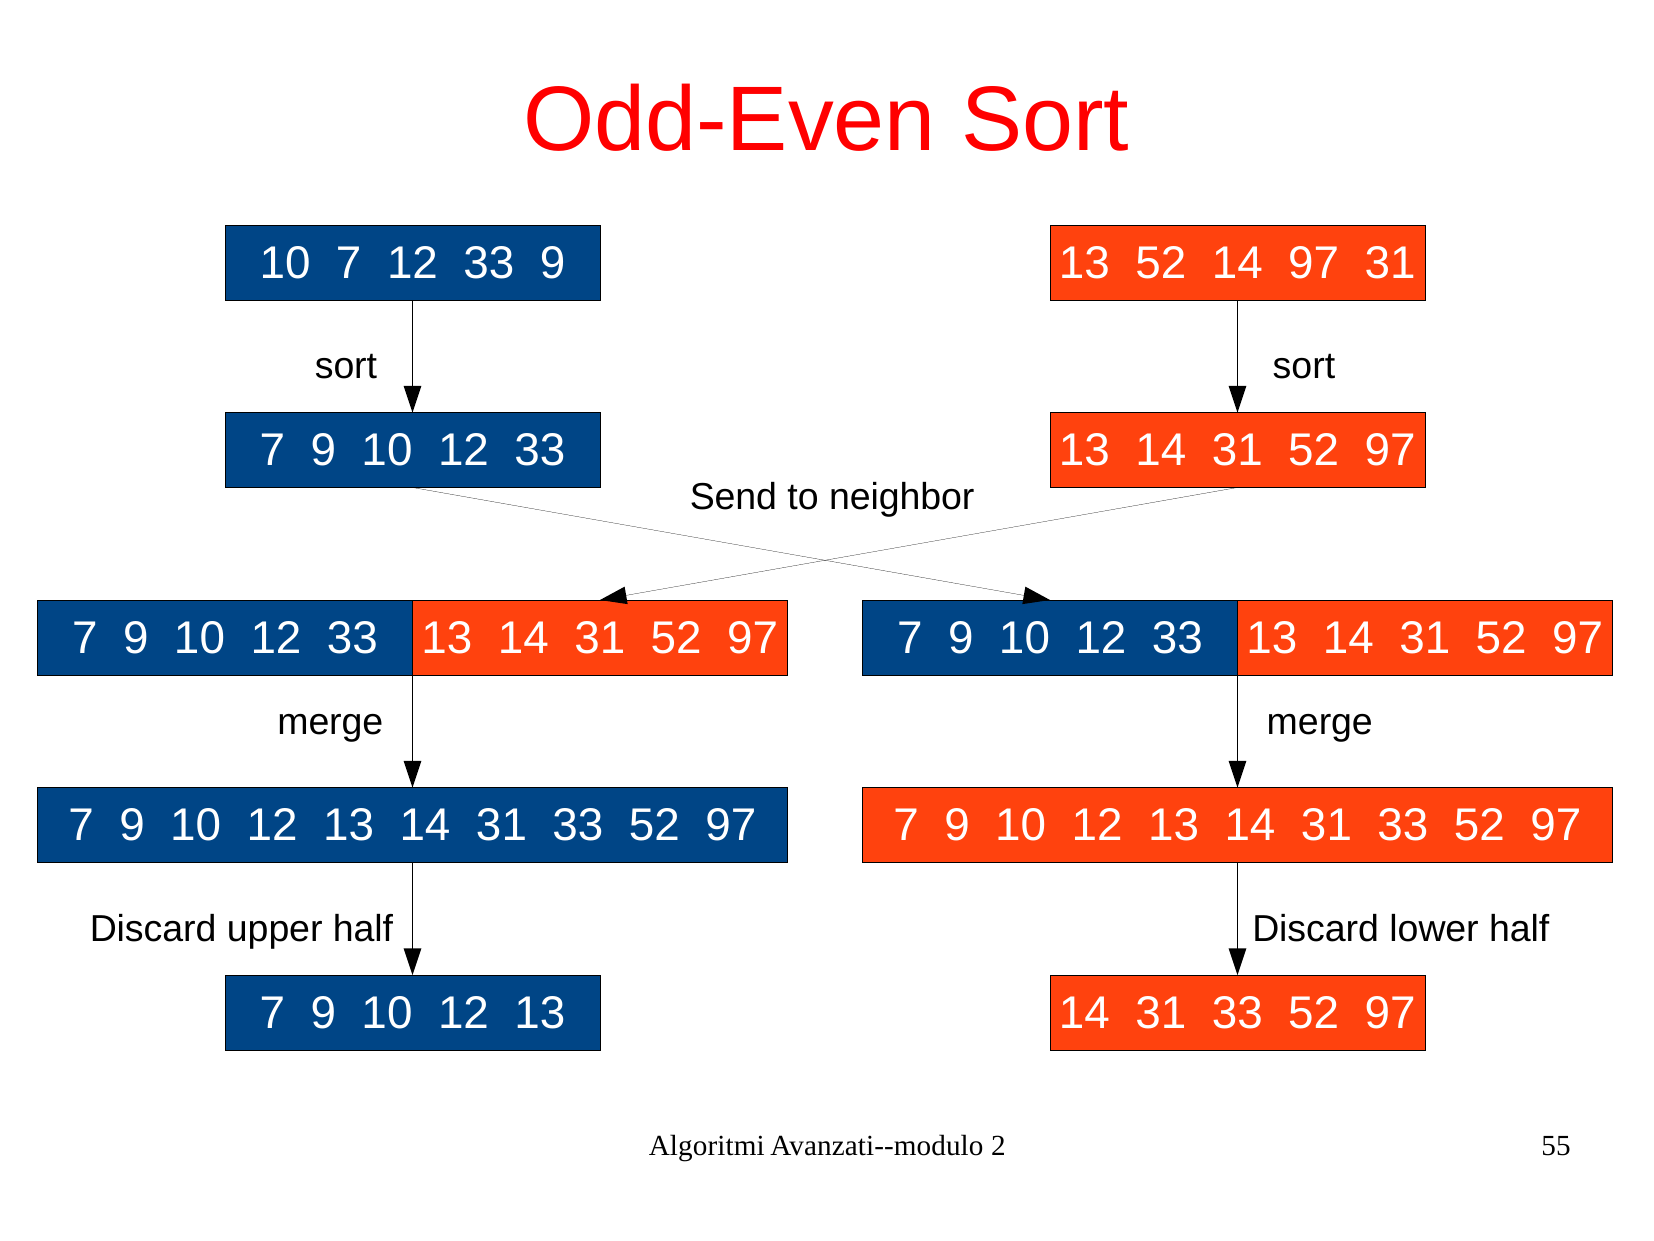

# Odd-Even Sort
10 7 12 33 9
13 52 14 97 31
sort
sort
7 9 10 12 33
13 14 31 52 97
Send to neighbor
7 9 10 12 33
13 14 31 52 97
7 9 10 12 33
13 14 31 52 97
merge
merge
7 9 10 12 13 14 31 33 52 97
7 9 10 12 13 14 31 33 52 97
Discard upper half
Discard lower half
7 9 10 12 13
14 31 33 52 97
Algoritmi Avanzati--modulo 2
55